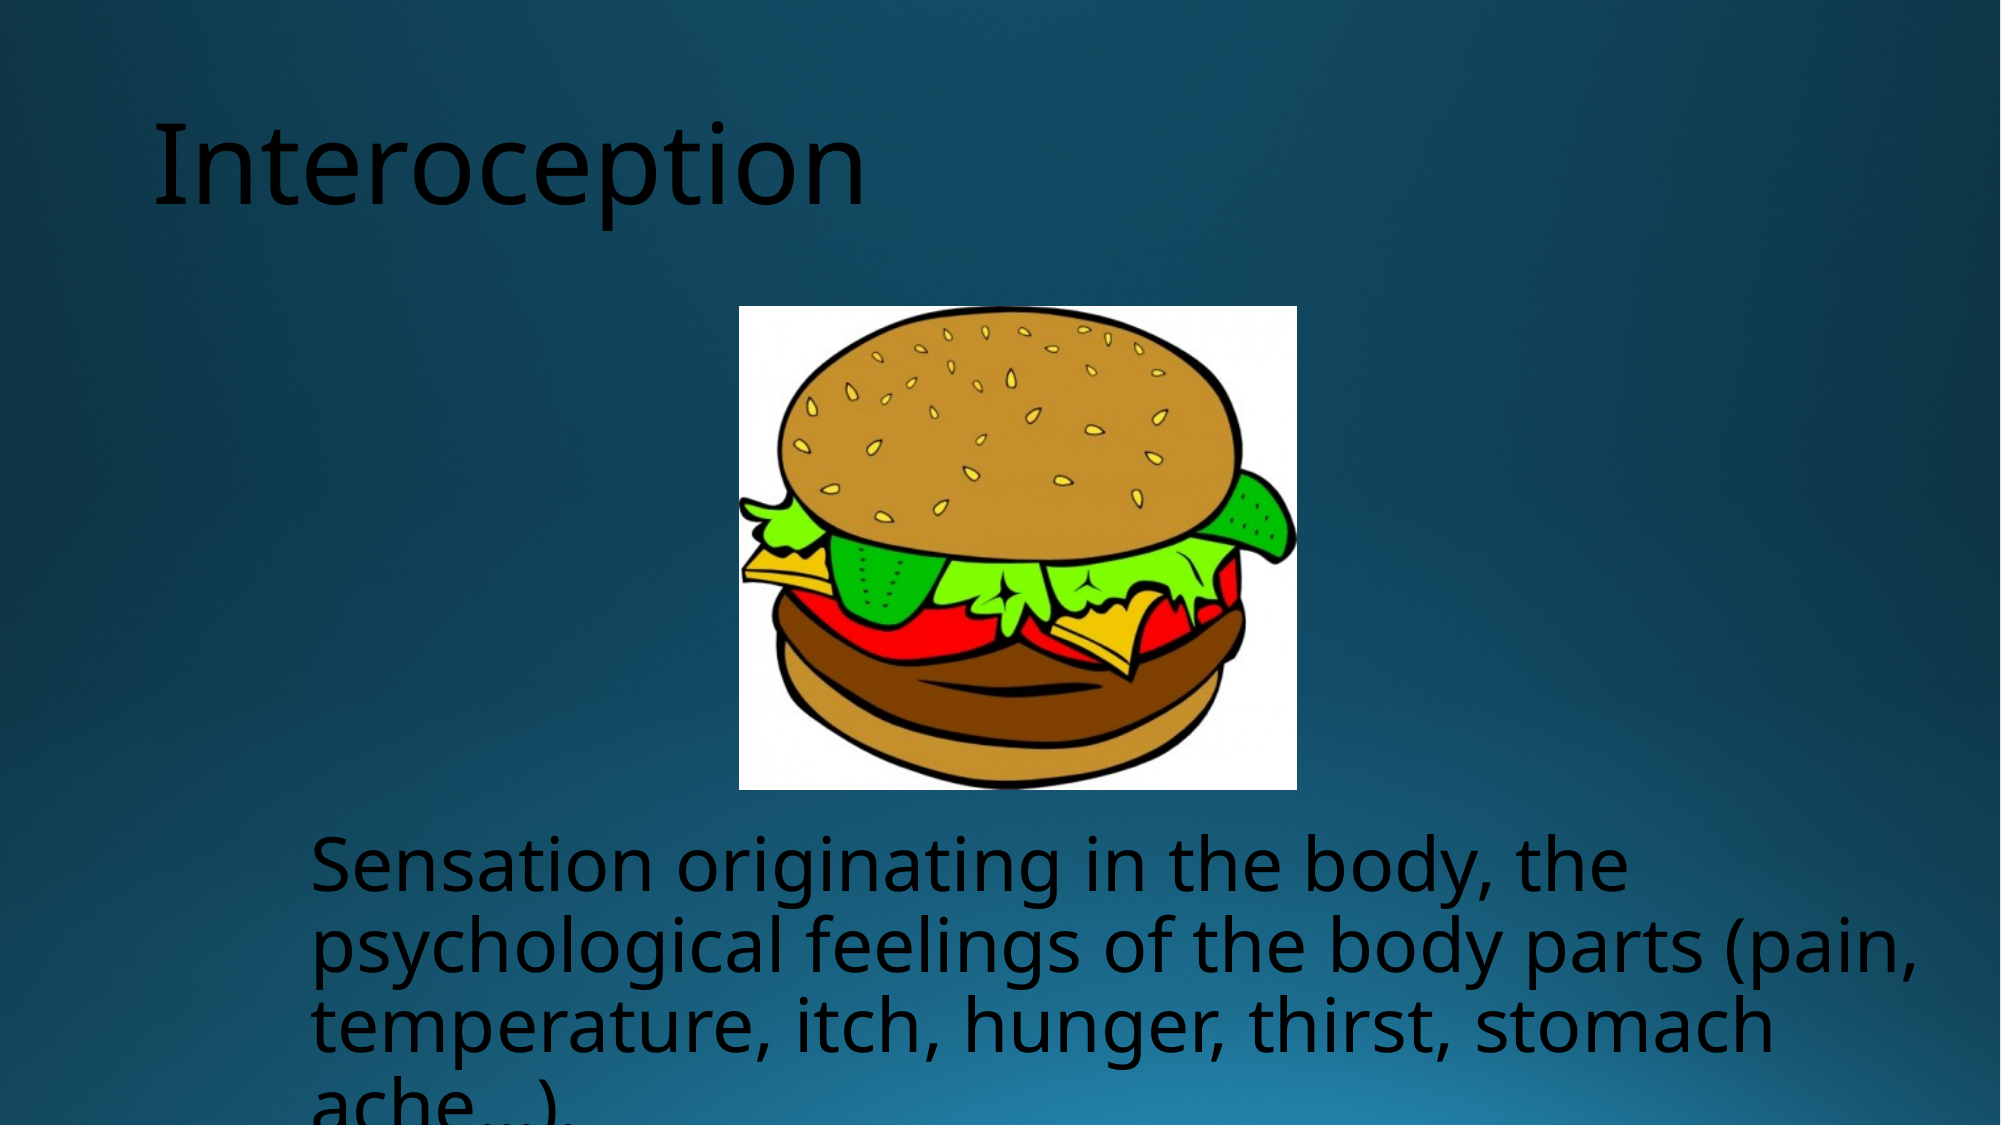

# Interoception
Sensation originating in the body, the psychological feelings of the body parts (pain, temperature, itch, hunger, thirst, stomach ache…).